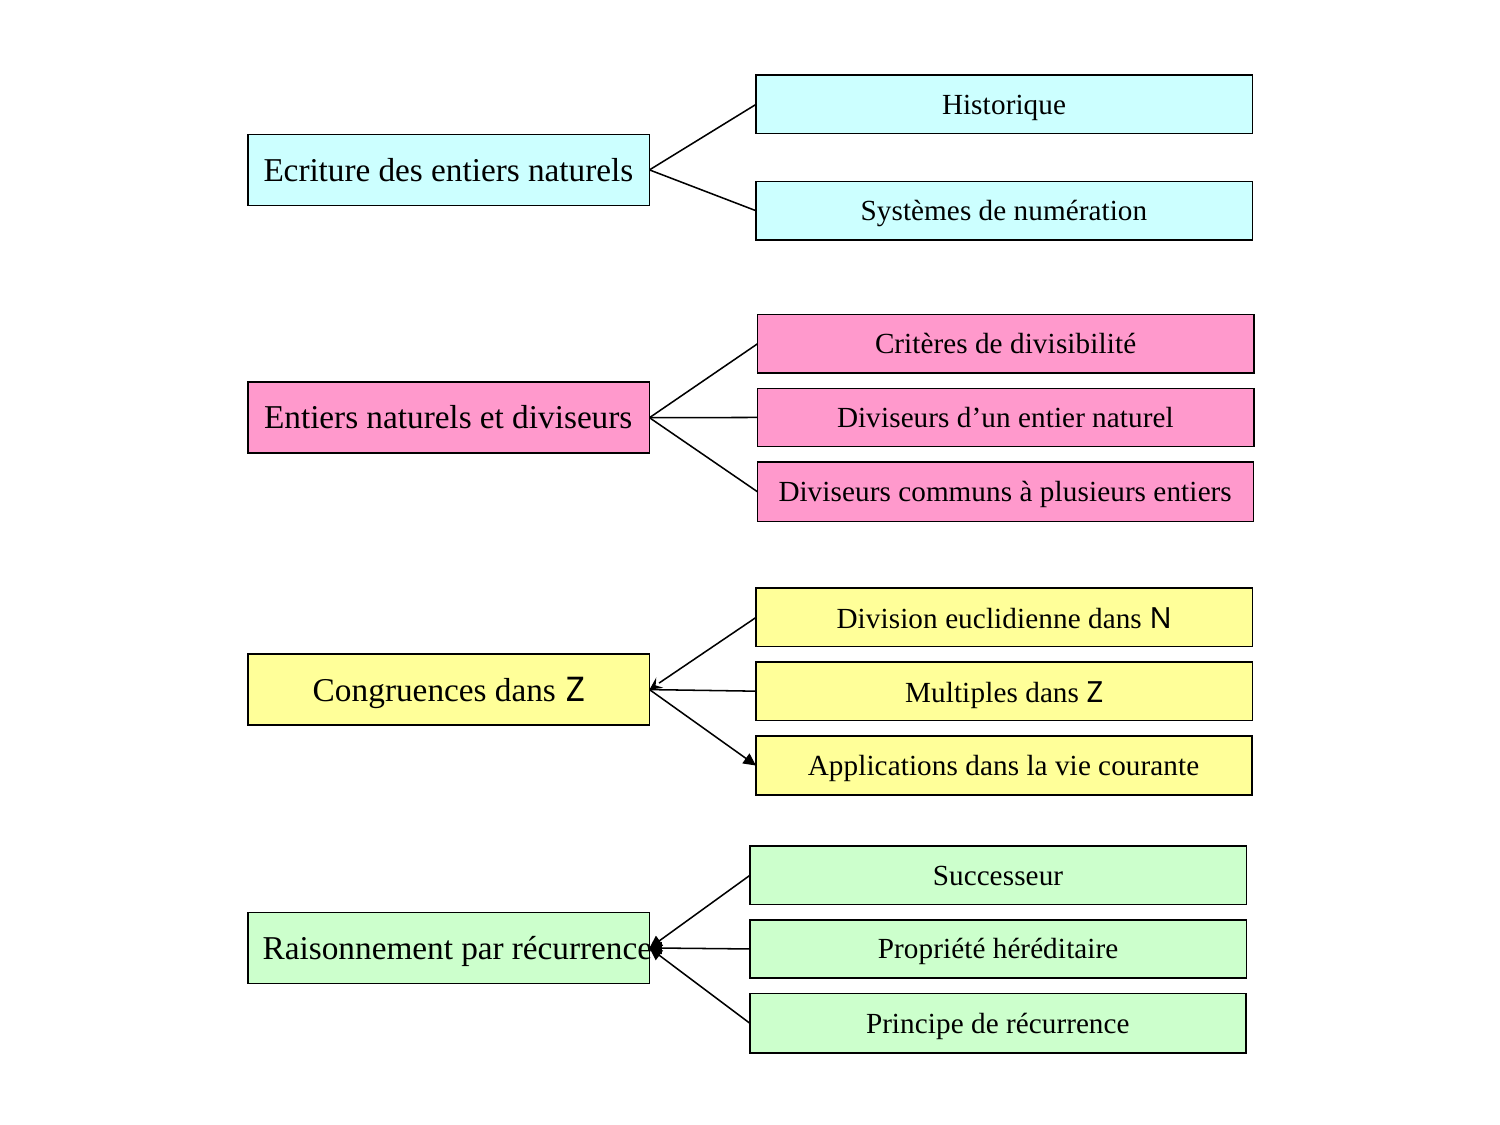

Historique
Ecriture des entiers naturels
Systèmes de numération
Critères de divisibilité
Entiers naturels et diviseurs
Diviseurs d’un entier naturel
Diviseurs communs à plusieurs entiers
Division euclidienne dans N
Congruences dans Z
Multiples dans Z
Applications dans la vie courante
Successeur
Raisonnement par récurrence
Propriété héréditaire
Principe de récurrence